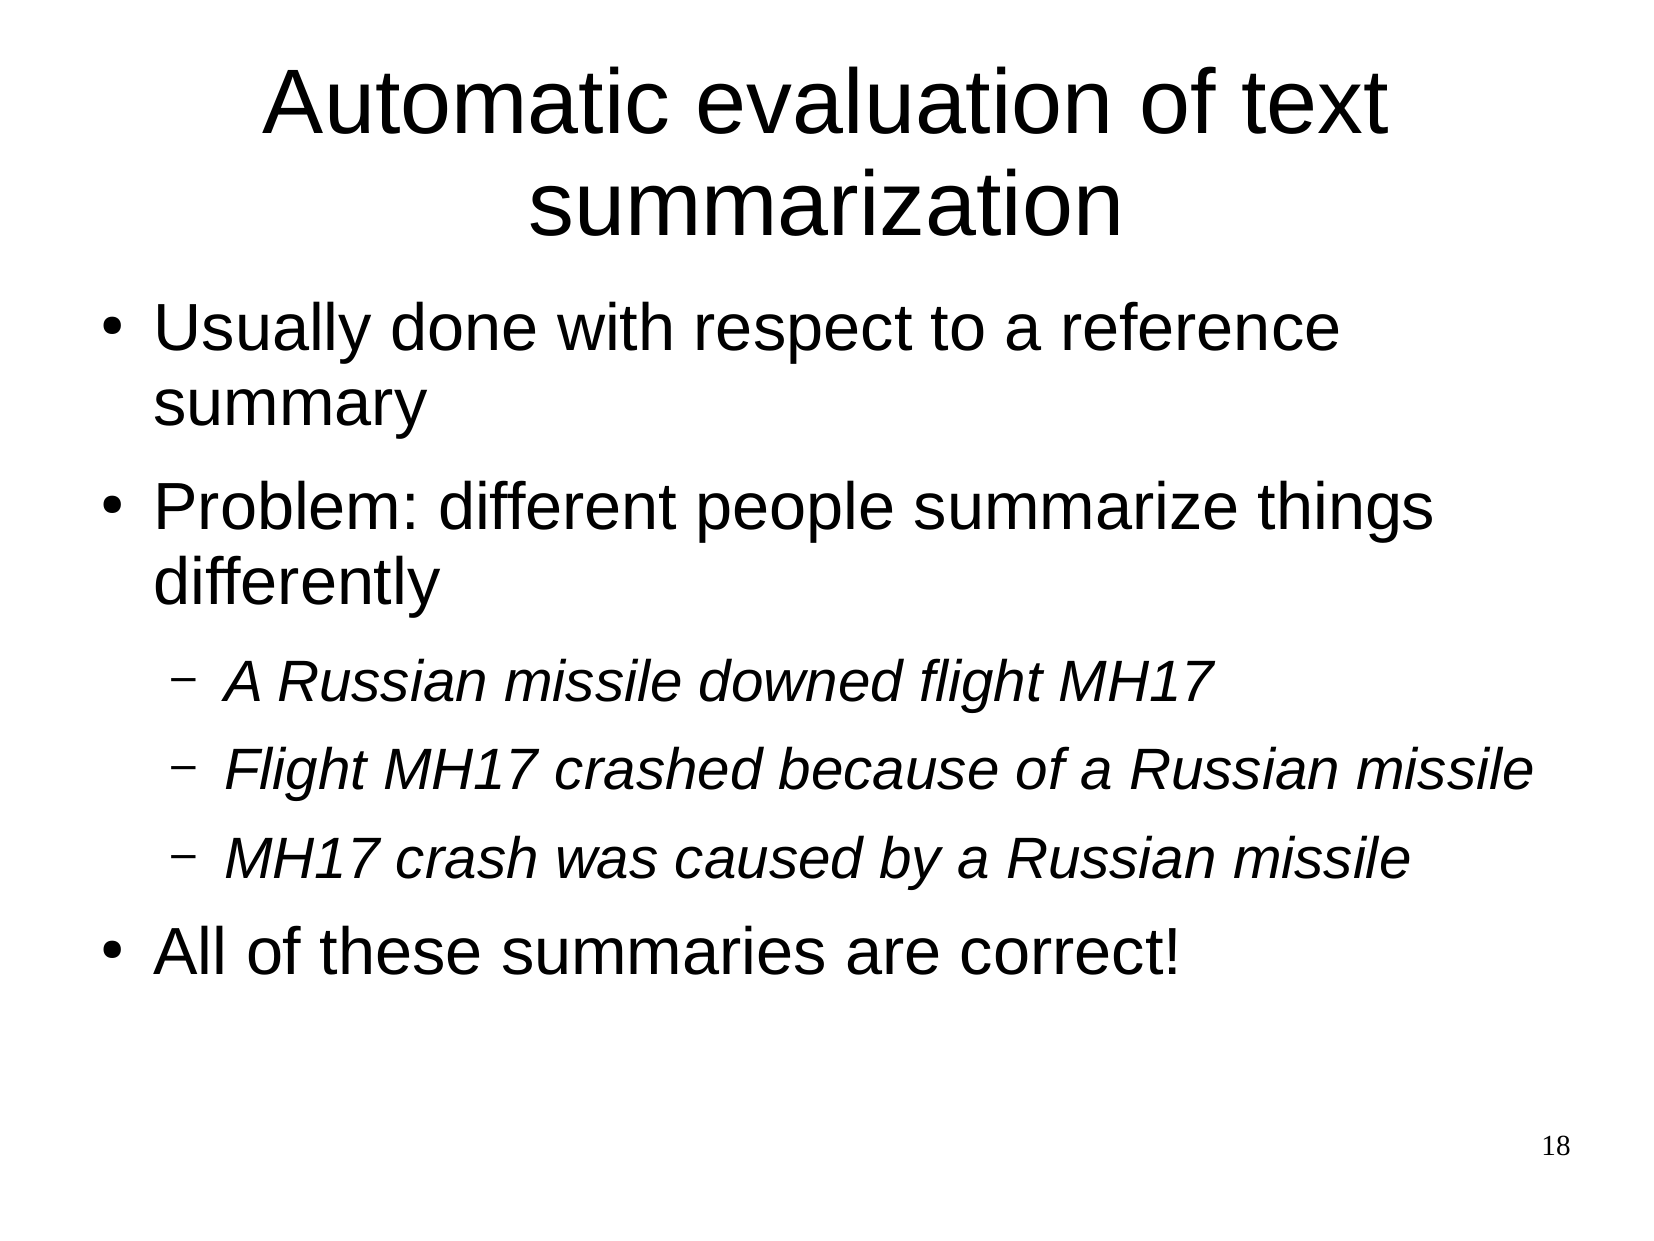

# Automatic evaluation of text summarization
Usually done with respect to a reference summary
Problem: different people summarize things differently
A Russian missile downed flight MH17
Flight MH17 crashed because of a Russian missile
MH17 crash was caused by a Russian missile
All of these summaries are correct!
18